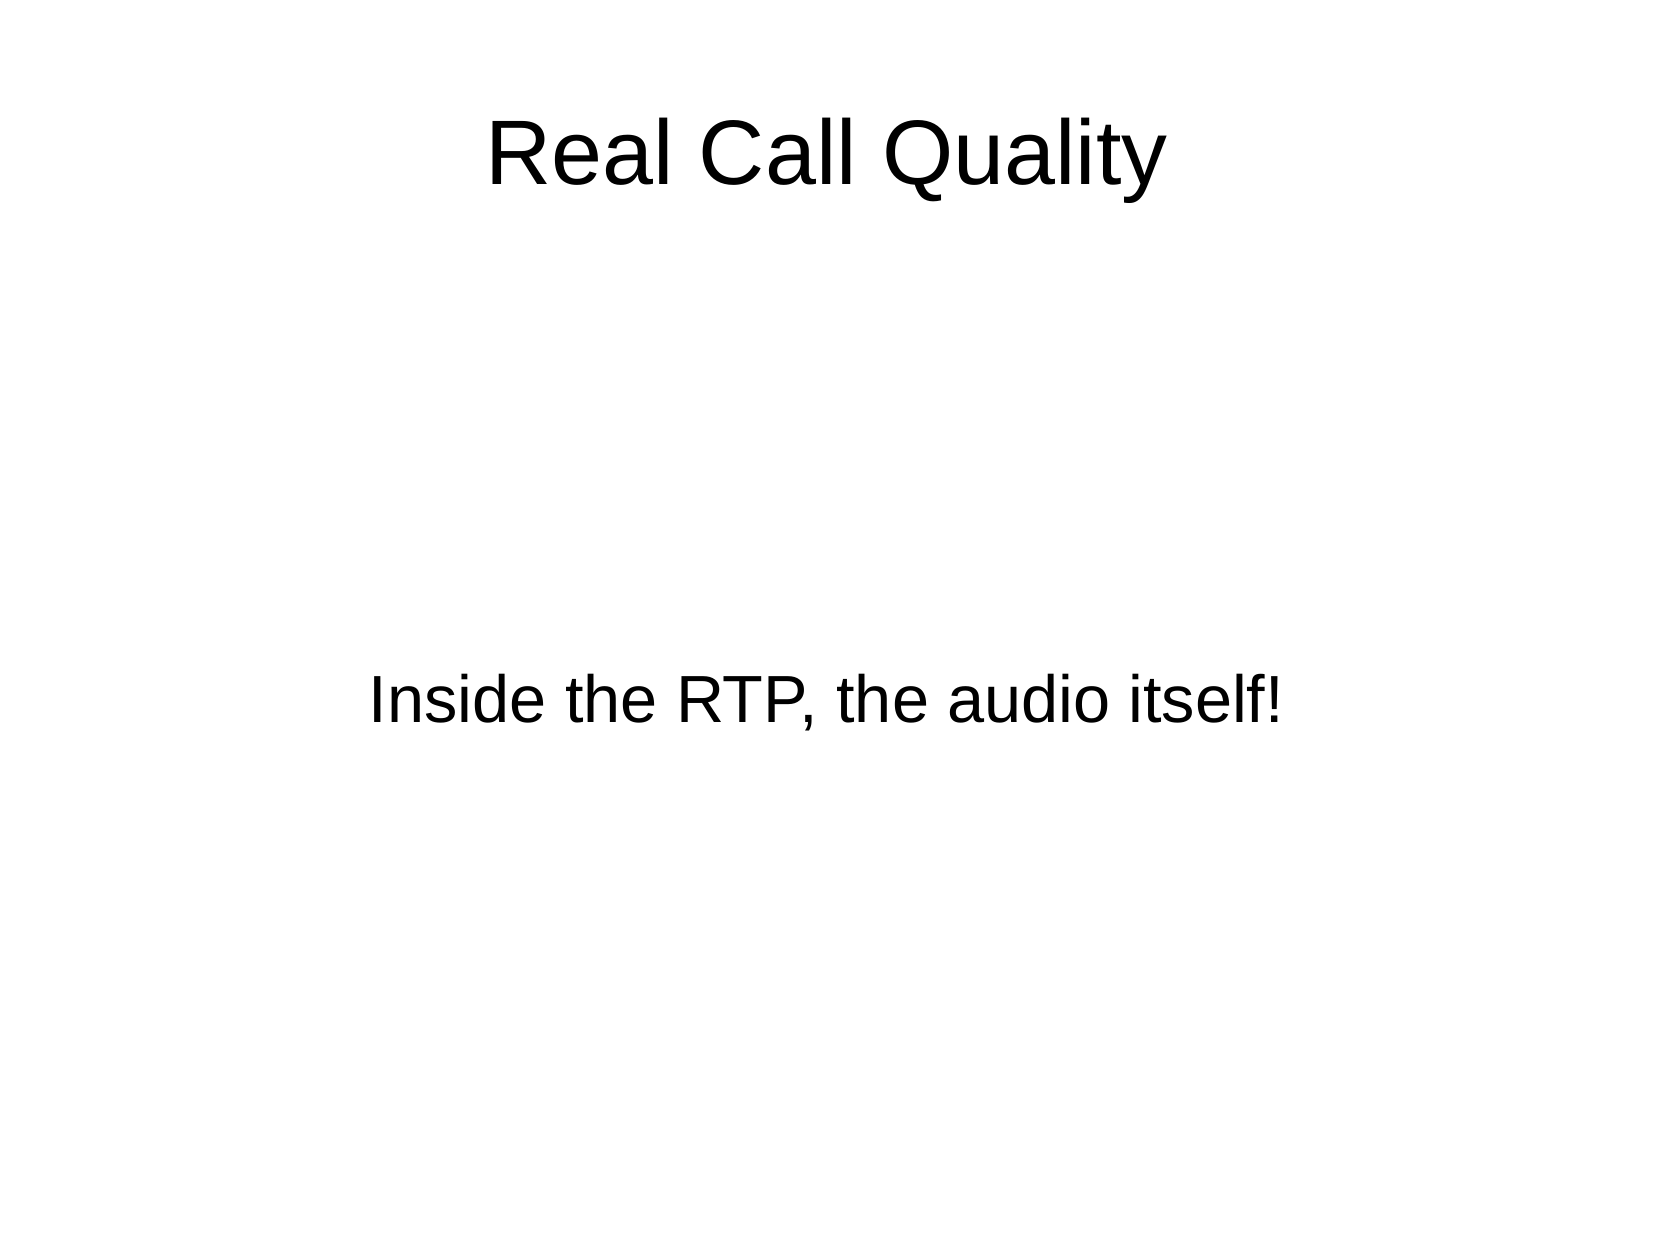

# Real Call Quality
Inside the RTP, the audio itself!